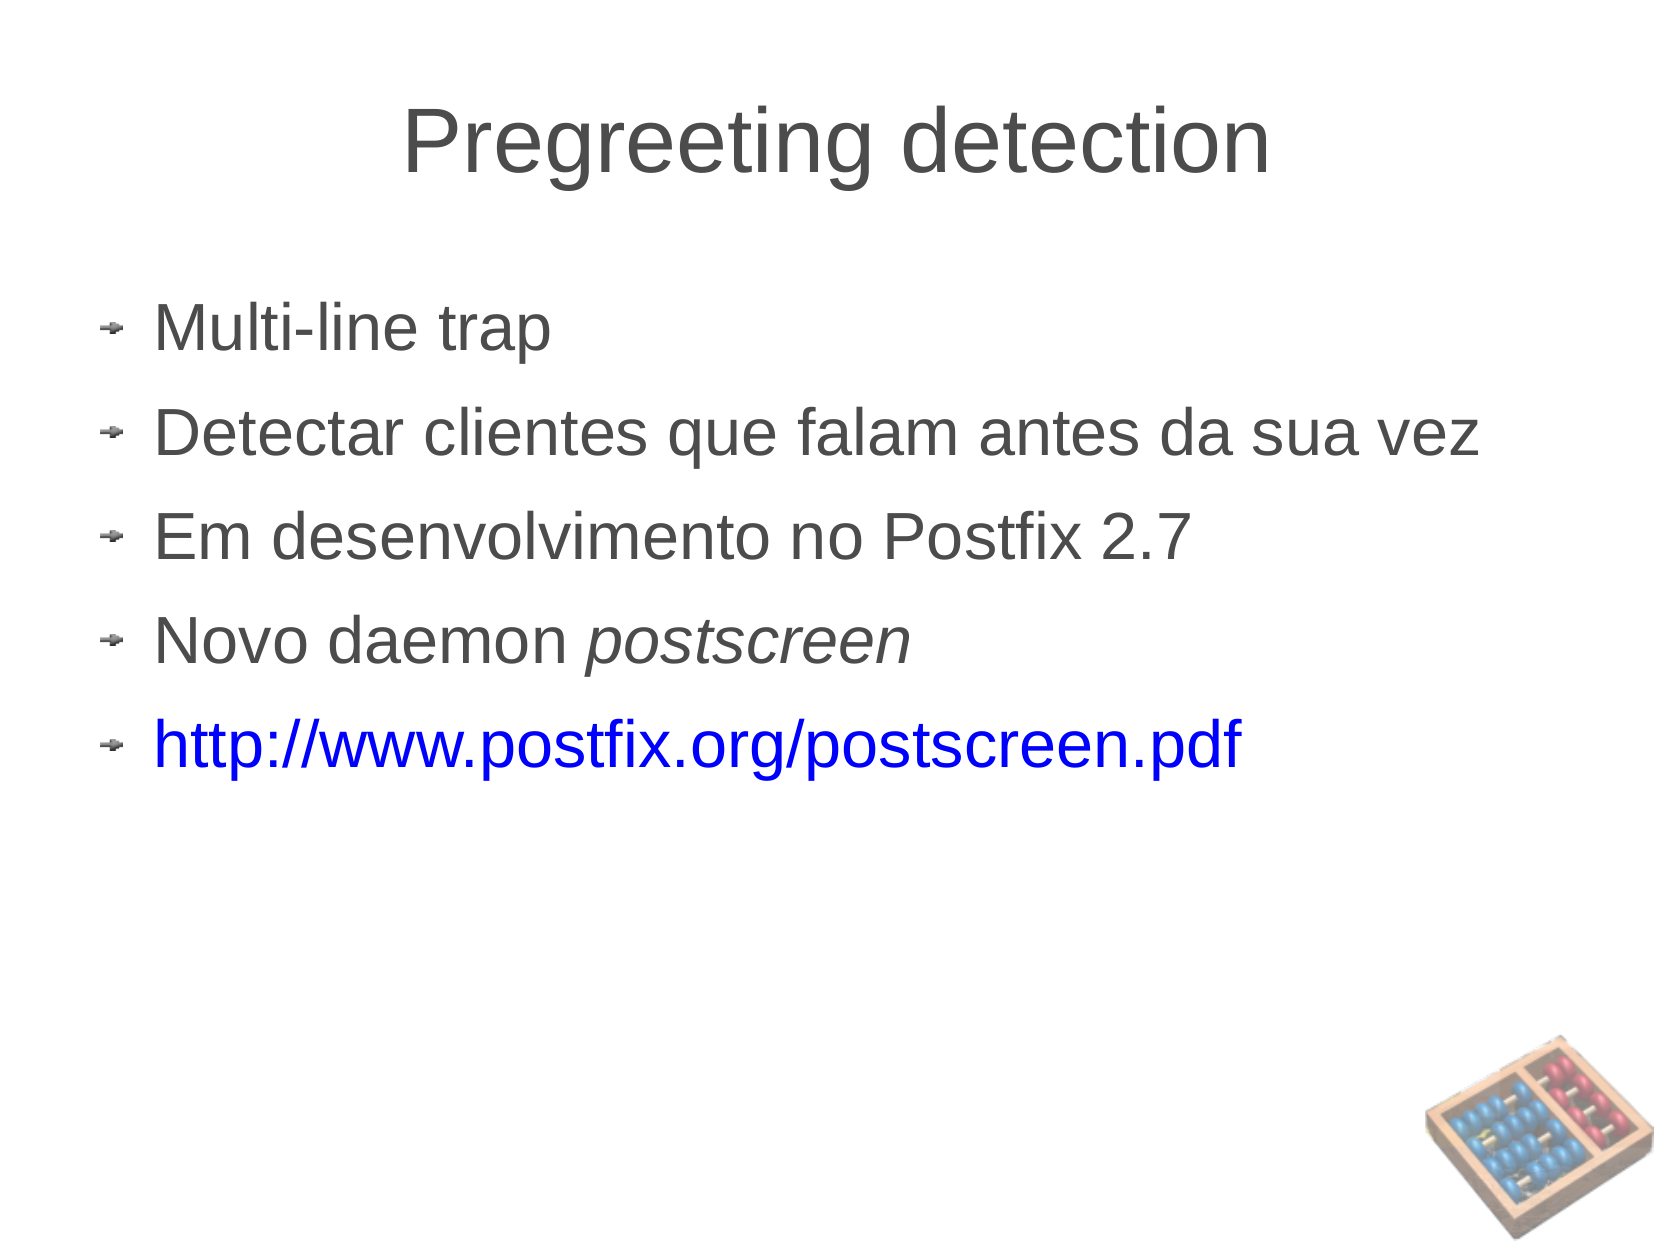

# Pregreeting detection
Multi-line trap
Detectar clientes que falam antes da sua vez
Em desenvolvimento no Postfix 2.7
Novo daemon postscreen
http://www.postfix.org/postscreen.pdf